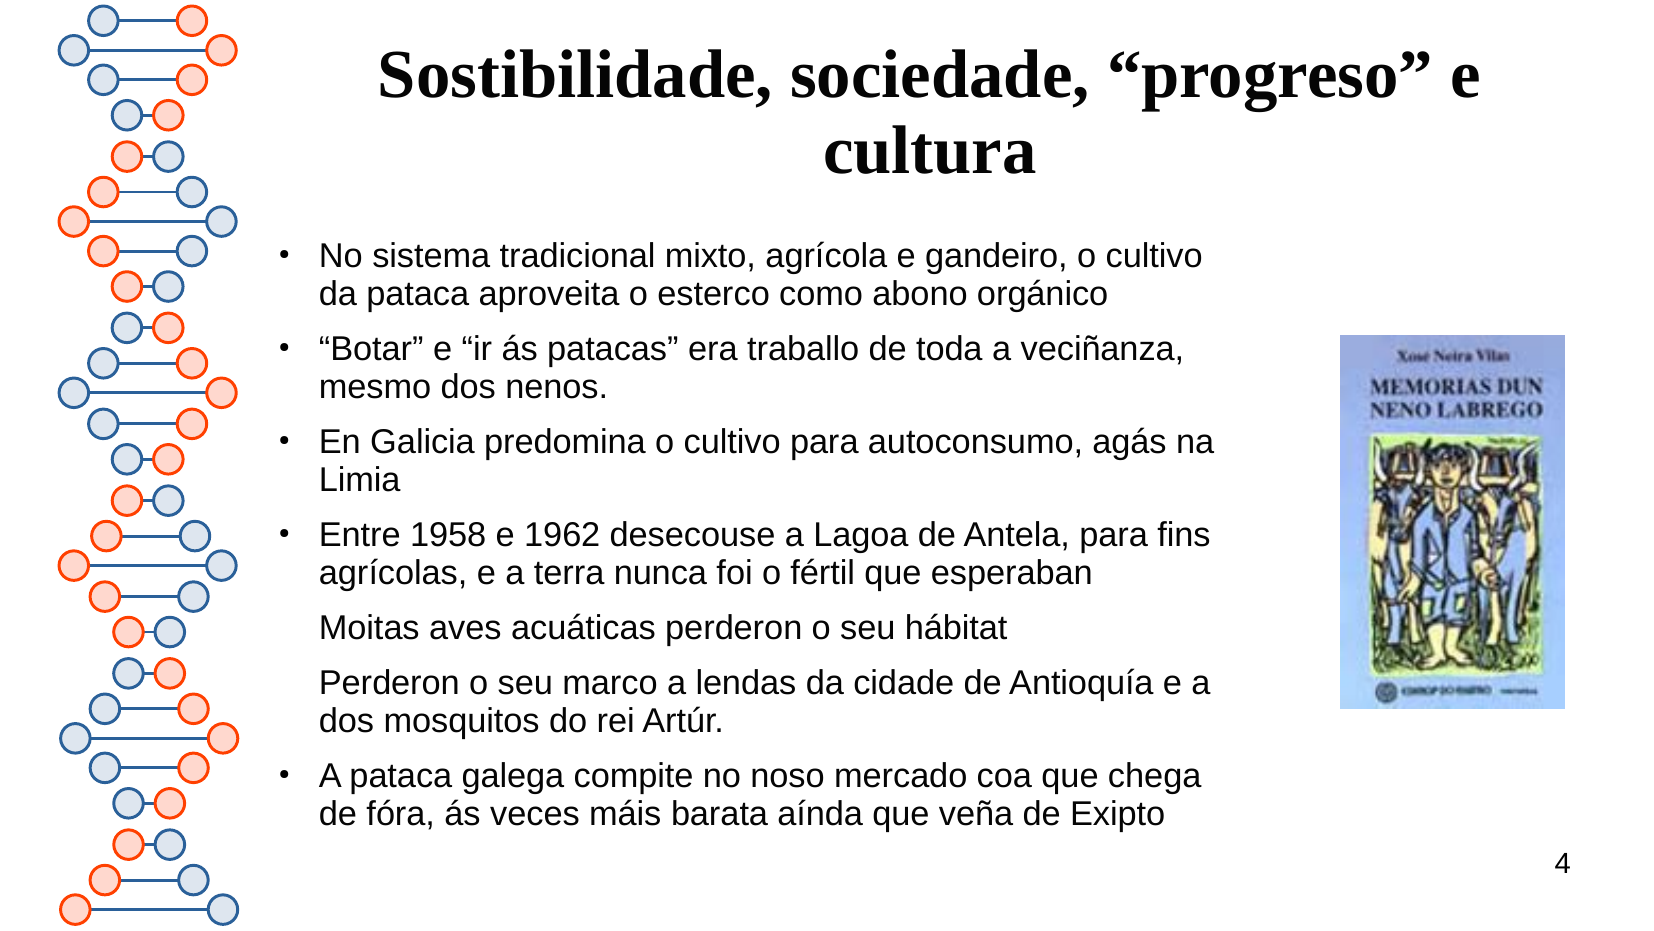

# Sostibilidade, sociedade, “progreso” e cultura
No sistema tradicional mixto, agrícola e gandeiro, o cultivo da pataca aproveita o esterco como abono orgánico
“Botar” e “ir ás patacas” era traballo de toda a veciñanza, mesmo dos nenos.
En Galicia predomina o cultivo para autoconsumo, agás na Limia
Entre 1958 e 1962 desecouse a Lagoa de Antela, para fins agrícolas, e a terra nunca foi o fértil que esperaban
Moitas aves acuáticas perderon o seu hábitat
Perderon o seu marco a lendas da cidade de Antioquía e a dos mosquitos do rei Artúr.
A pataca galega compite no noso mercado coa que chega de fóra, ás veces máis barata aínda que veña de Exipto
4